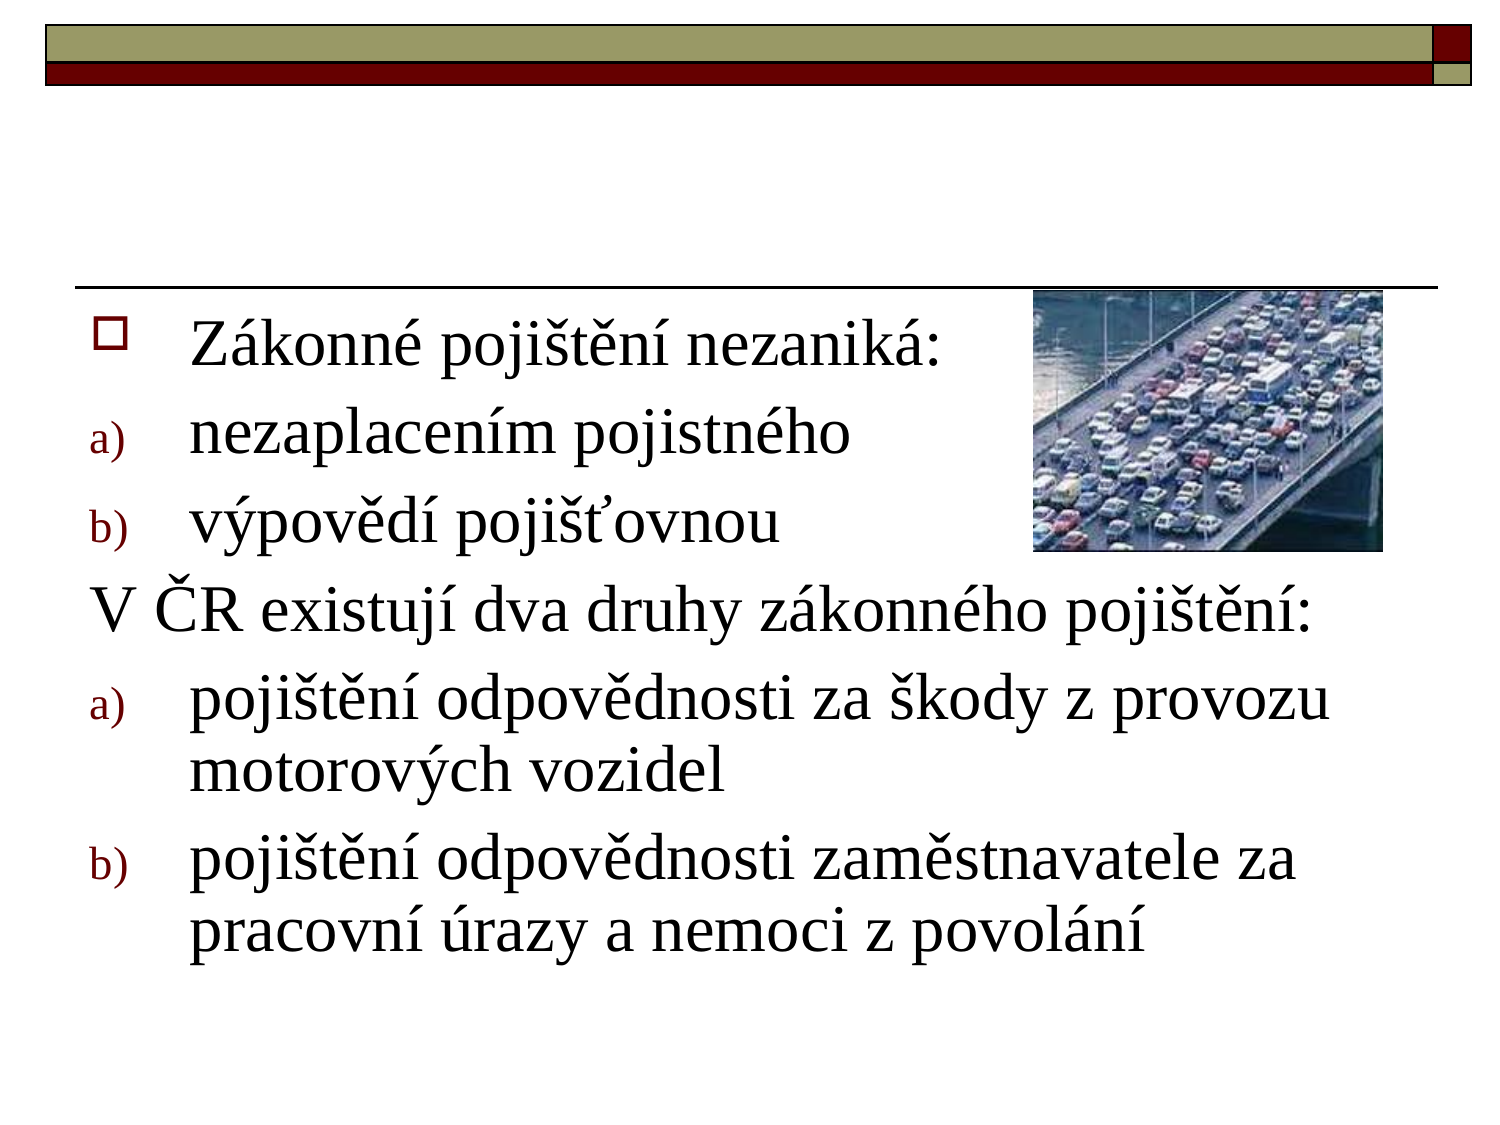

#
Zákonné pojištění nezaniká:
nezaplacením pojistného
výpovědí pojišťovnou
V ČR existují dva druhy zákonného pojištění:
pojištění odpovědnosti za škody z provozu motorových vozidel
pojištění odpovědnosti zaměstnavatele za pracovní úrazy a nemoci z povolání